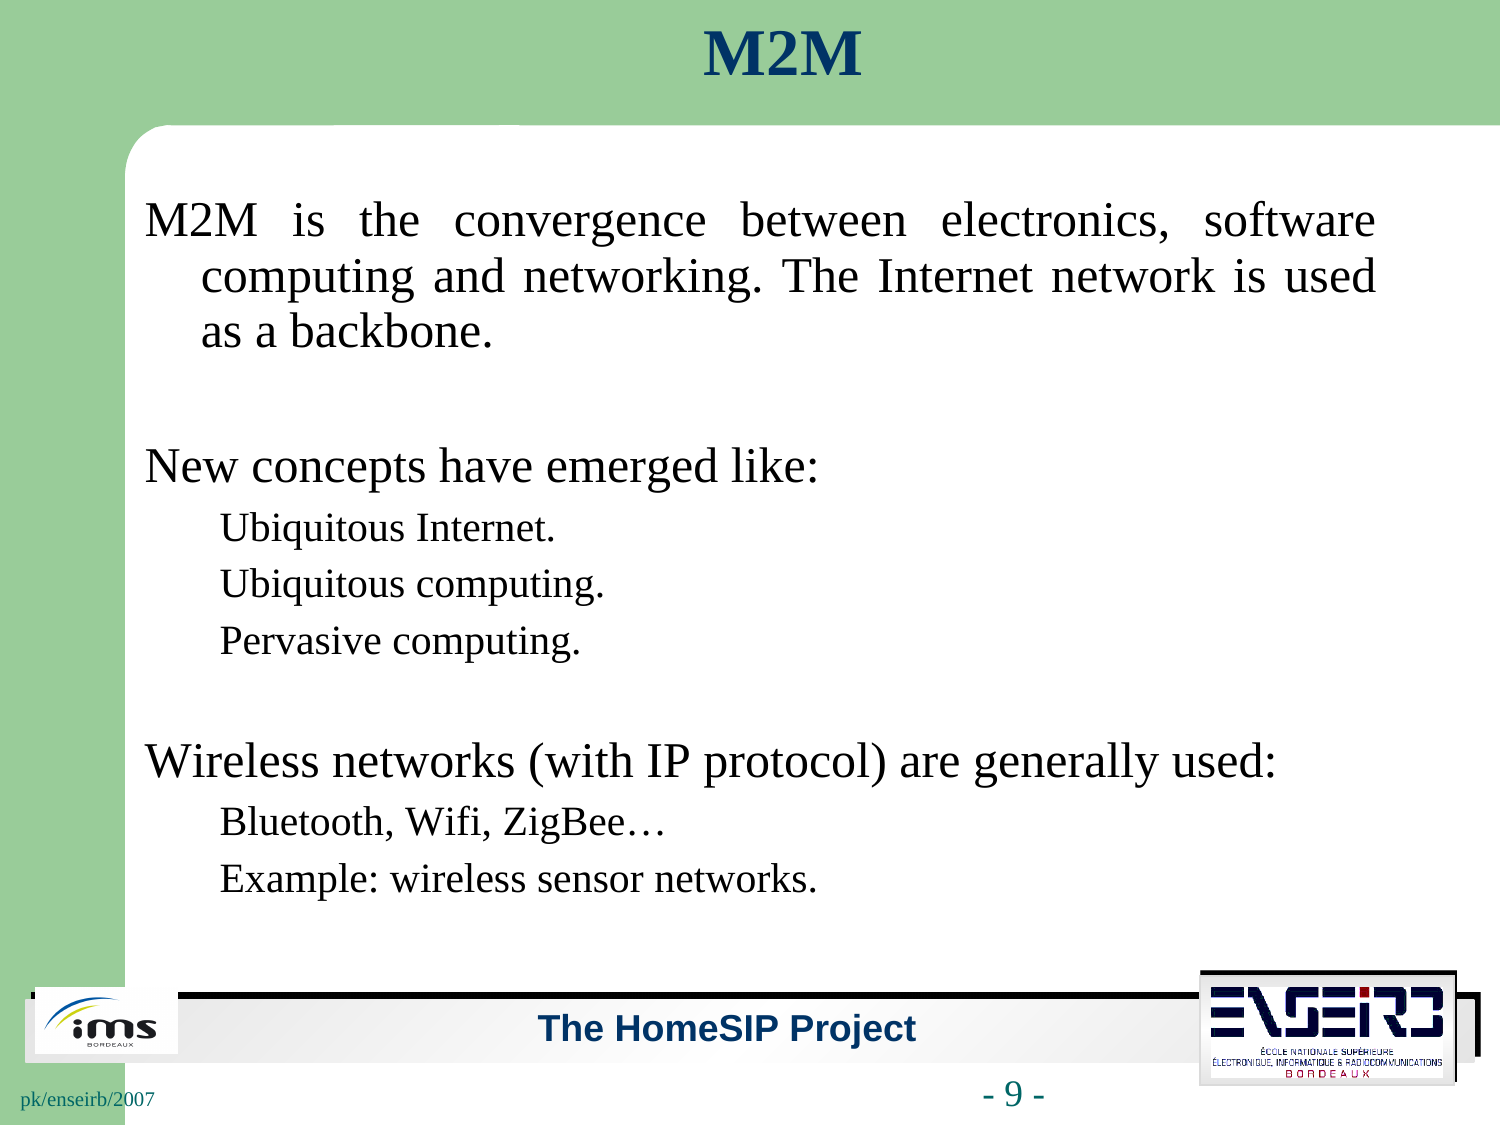

M2M
M2M is the convergence between electronics, software computing and networking. The Internet network is used as a backbone.
New concepts have emerged like:
Ubiquitous Internet.
Ubiquitous computing.
Pervasive computing.
Wireless networks (with IP protocol) are generally used:
Bluetooth, Wifi, ZigBee…
Example: wireless sensor networks.